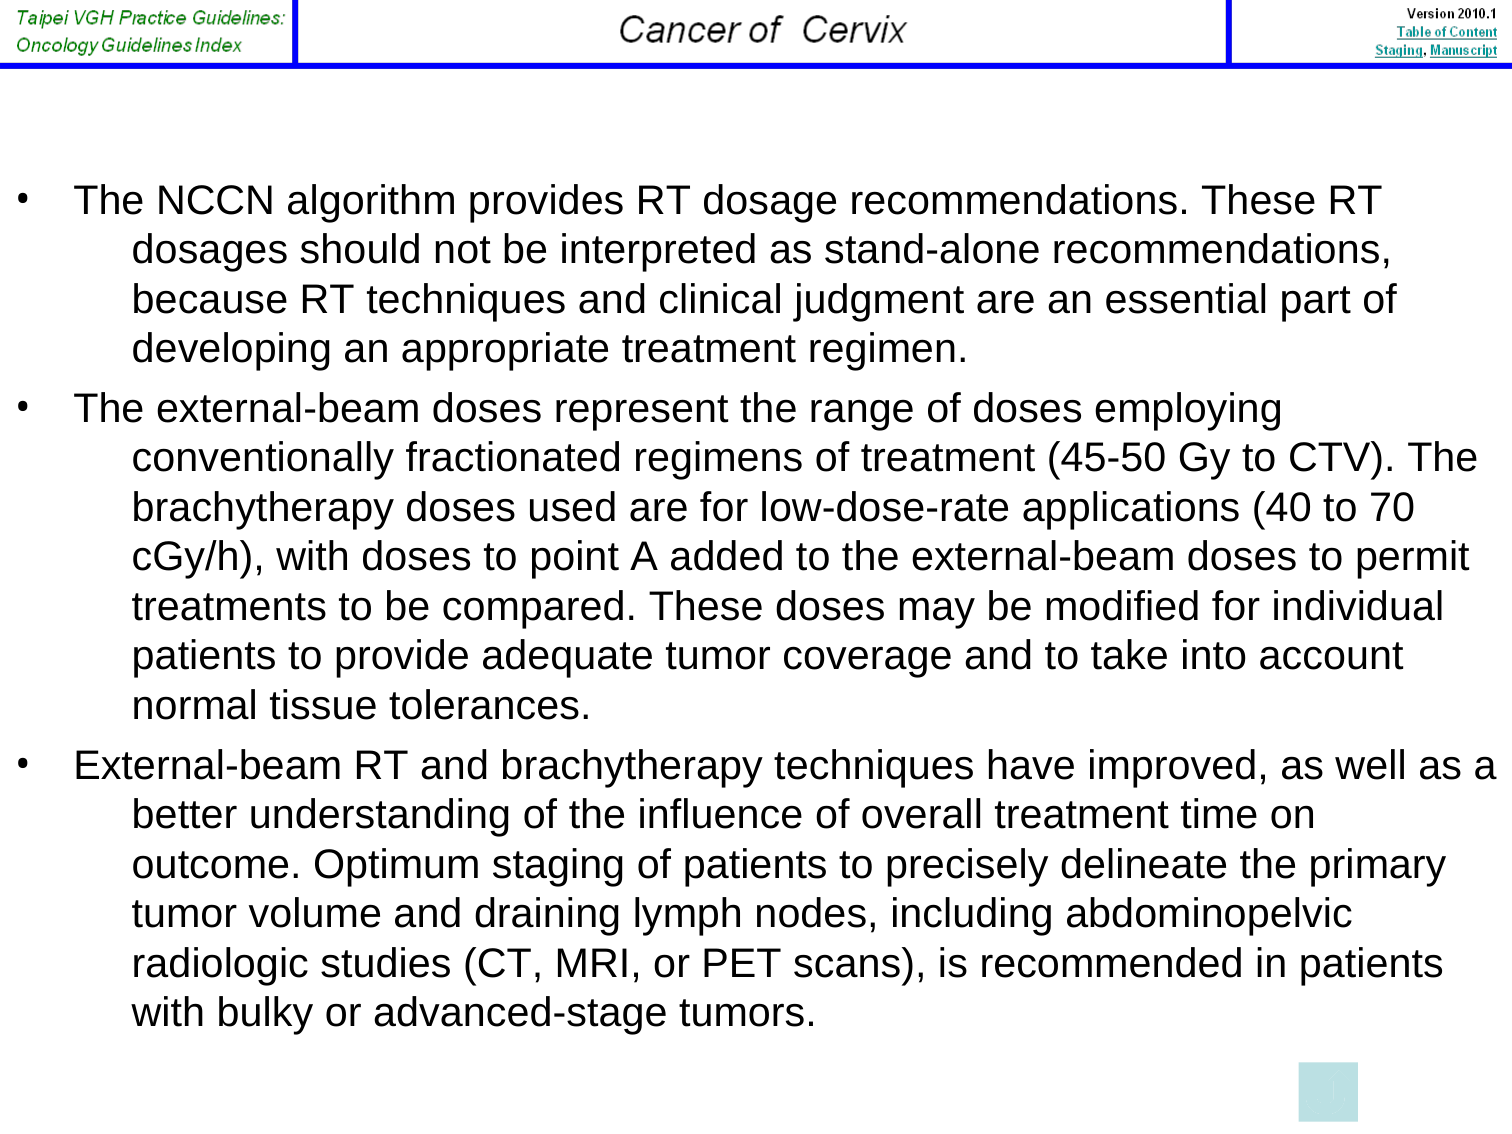

#
The NCCN algorithm provides RT dosage recommendations. These RT dosages should not be interpreted as stand-alone recommendations, because RT techniques and clinical judgment are an essential part of developing an appropriate treatment regimen.
The external-beam doses represent the range of doses employing conventionally fractionated regimens of treatment (45-50 Gy to CTV). The brachytherapy doses used are for low-dose-rate applications (40 to 70 cGy/h), with doses to point A added to the external-beam doses to permit treatments to be compared. These doses may be modified for individual patients to provide adequate tumor coverage and to take into account normal tissue tolerances.
External-beam RT and brachytherapy techniques have improved, as well as a better understanding of the influence of overall treatment time on outcome. Optimum staging of patients to precisely delineate the primary tumor volume and draining lymph nodes, including abdominopelvic radiologic studies (CT, MRI, or PET scans), is recommended in patients with bulky or advanced-stage tumors.